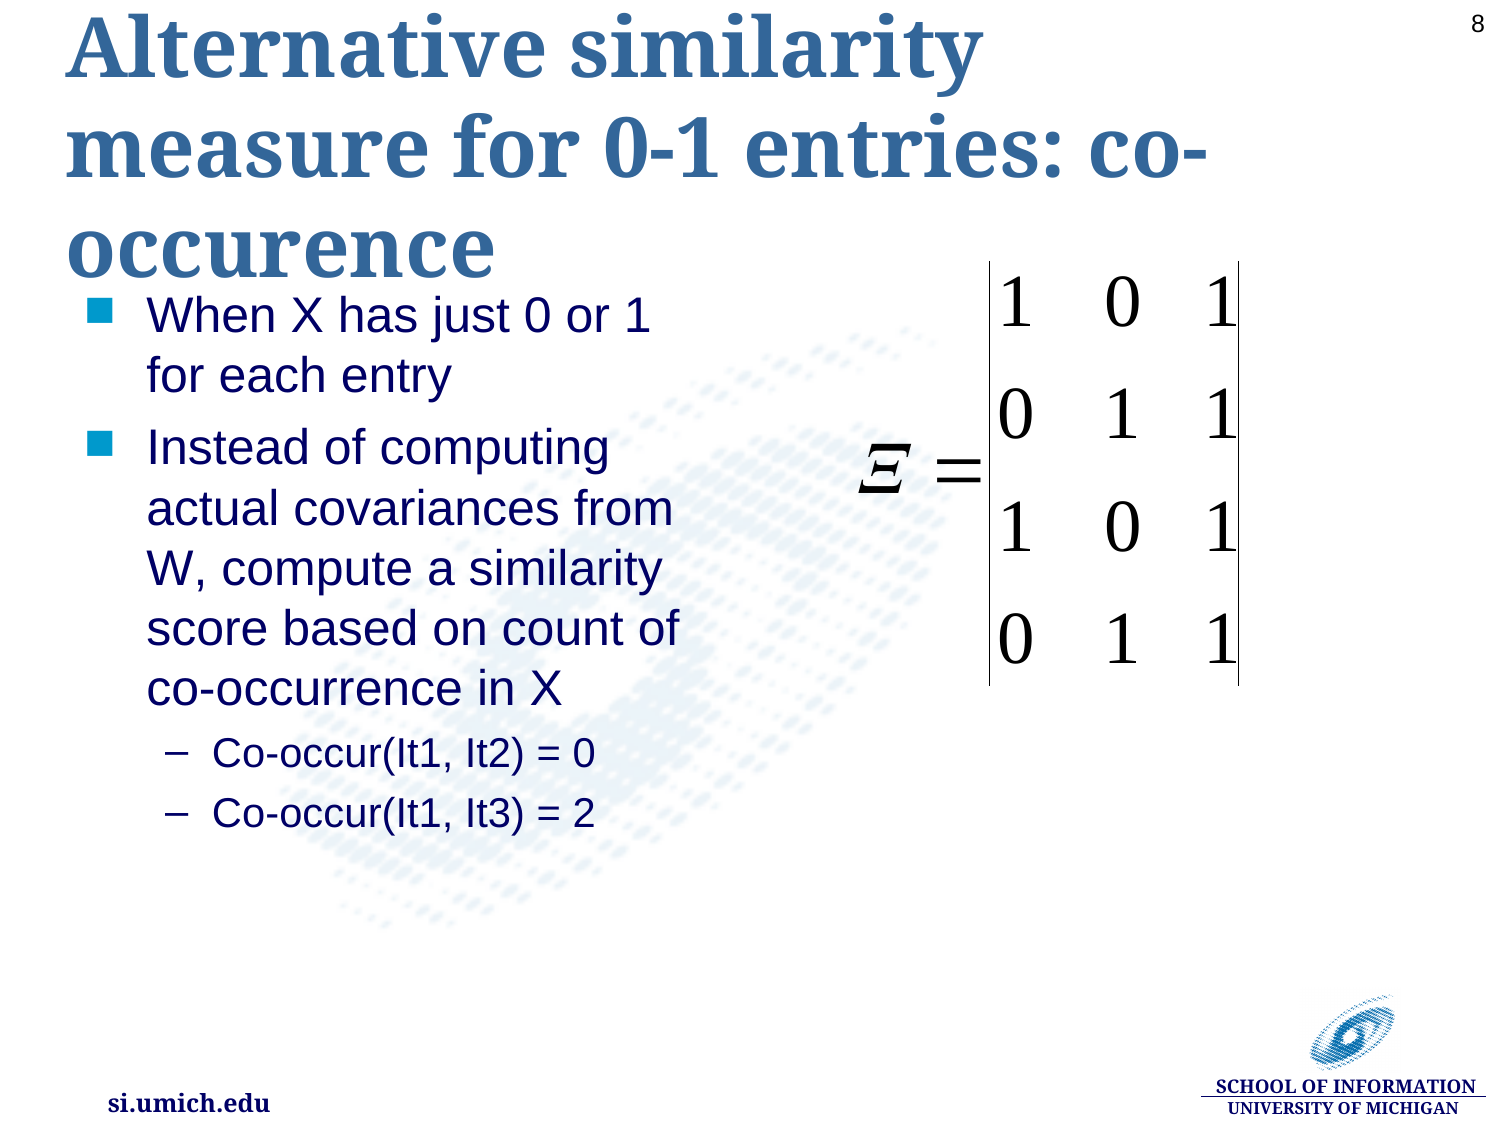

# Alternative similarity measure for 0-1 entries: co-occurence
When X has just 0 or 1 for each entry
Instead of computing actual covariances from W, compute a similarity score based on count of co-occurrence in X
Co-occur(It1, It2) = 0
Co-occur(It1, It3) = 2